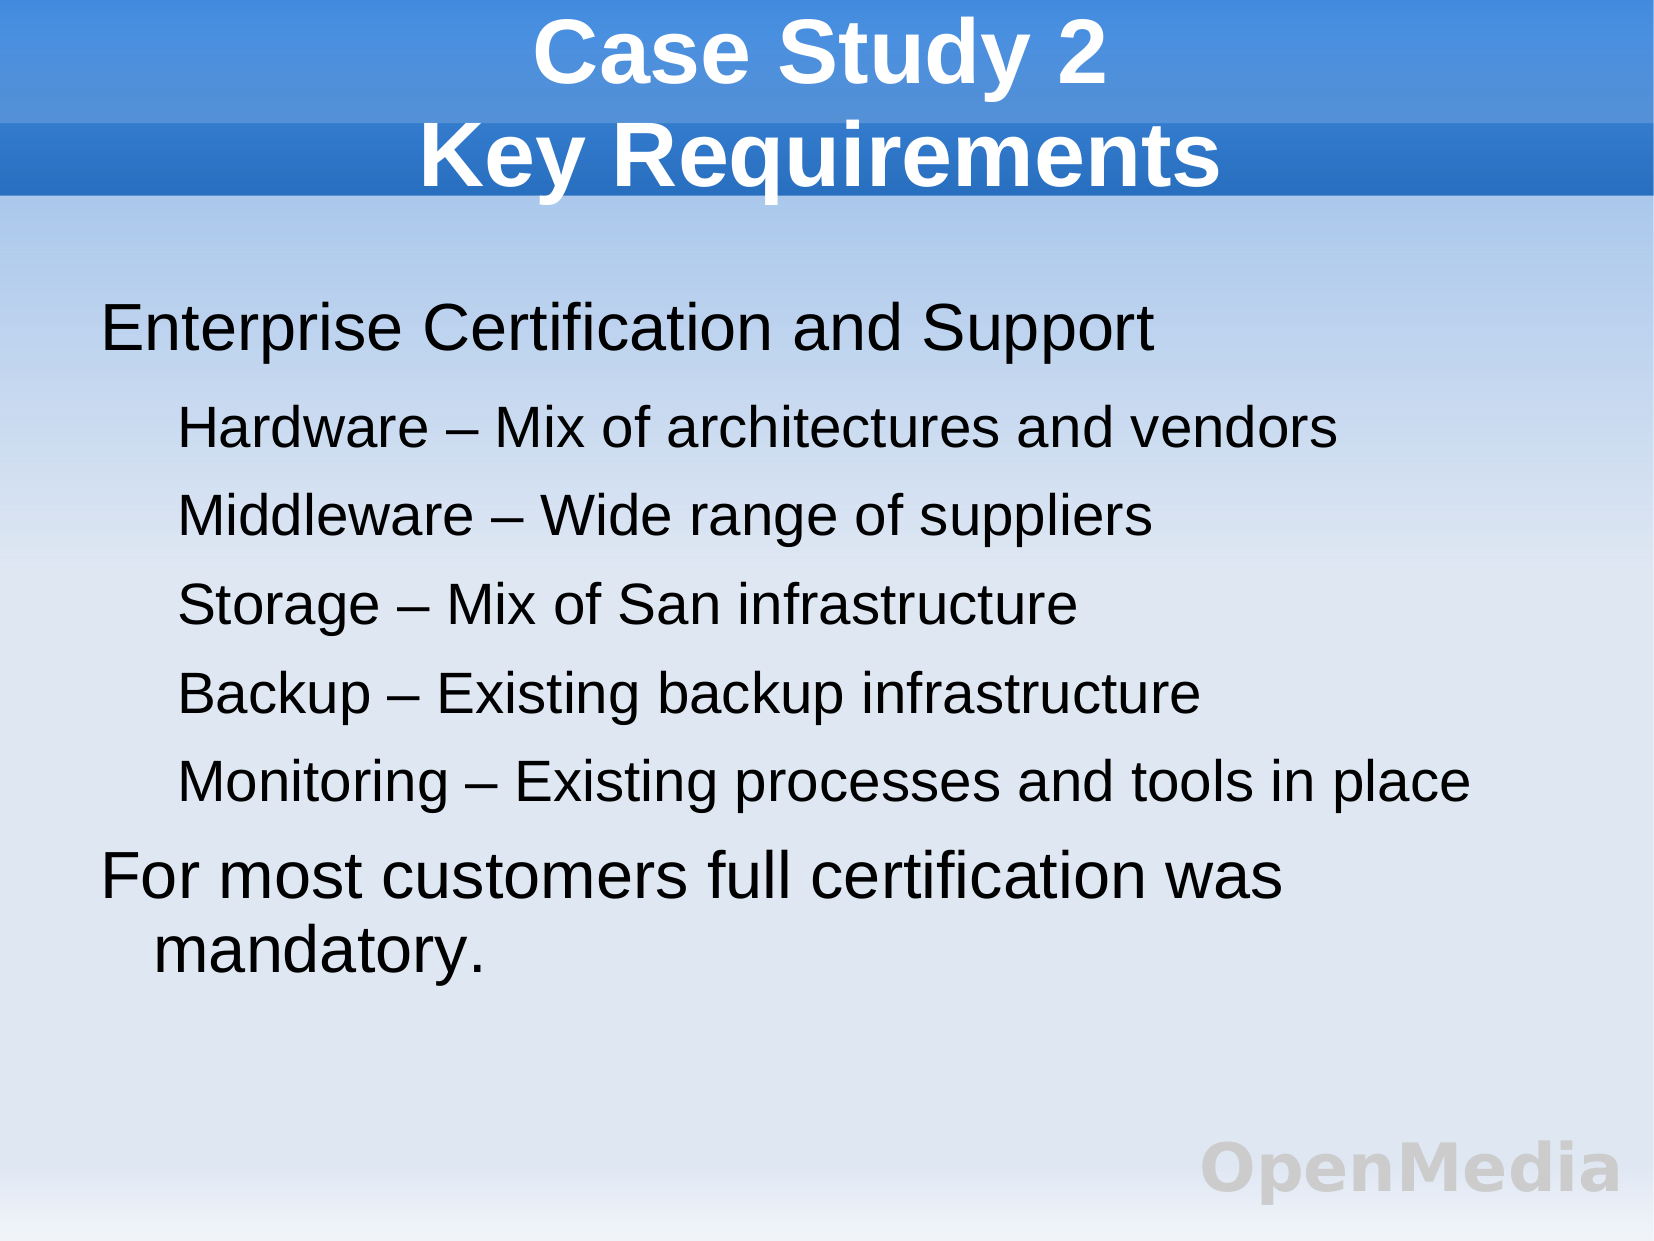

# Case Study 2 Key Requirements
Enterprise Certification and Support
Hardware – Mix of architectures and vendors
Middleware – Wide range of suppliers
Storage – Mix of San infrastructure
Backup – Existing backup infrastructure
Monitoring – Existing processes and tools in place
For most customers full certification was mandatory.
31